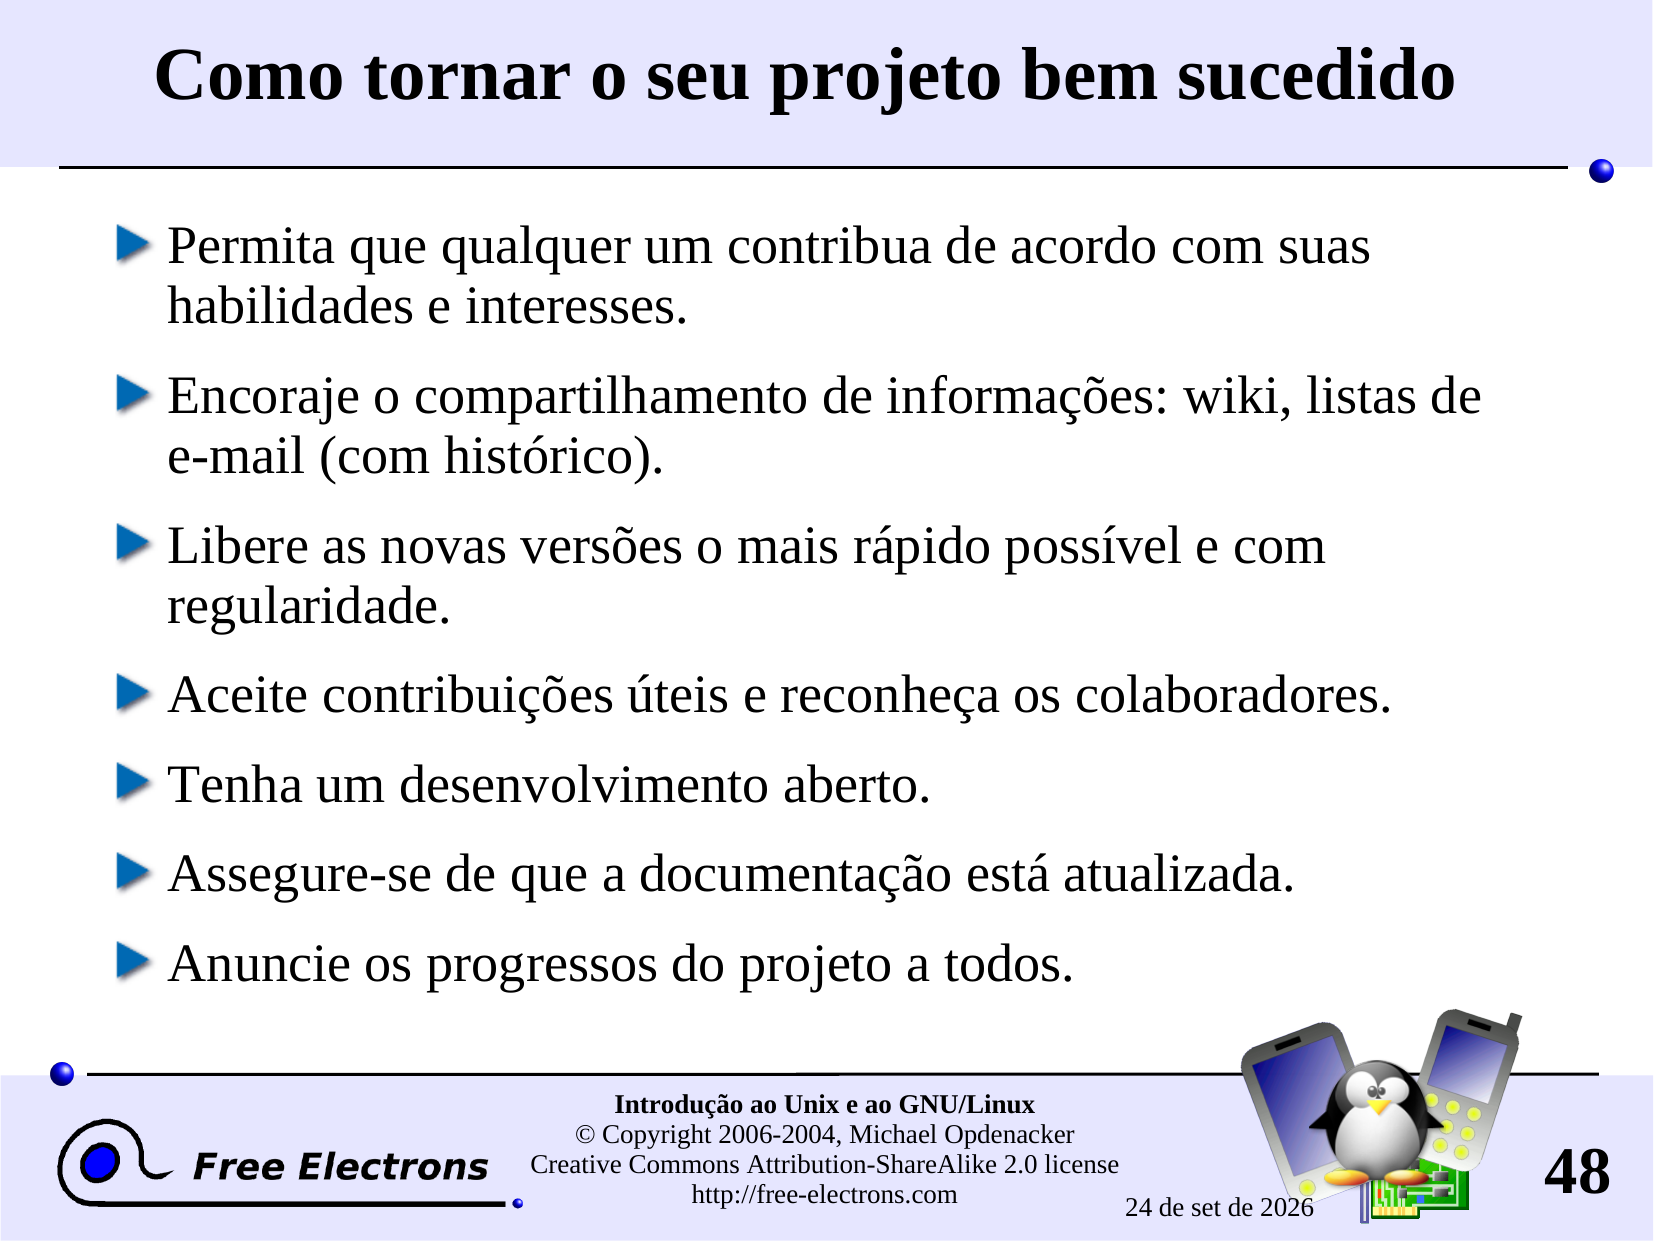

# Como tornar o seu projeto bem sucedido
Permita que qualquer um contribua de acordo com suas habilidades e interesses.
Encoraje o compartilhamento de informações: wiki, listas de e-mail (com histórico).
Libere as novas versões o mais rápido possível e com regularidade.
Aceite contribuições úteis e reconheça os colaboradores.
Tenha um desenvolvimento aberto.
Assegure-se de que a documentação está atualizada.
Anuncie os progressos do projeto a todos.